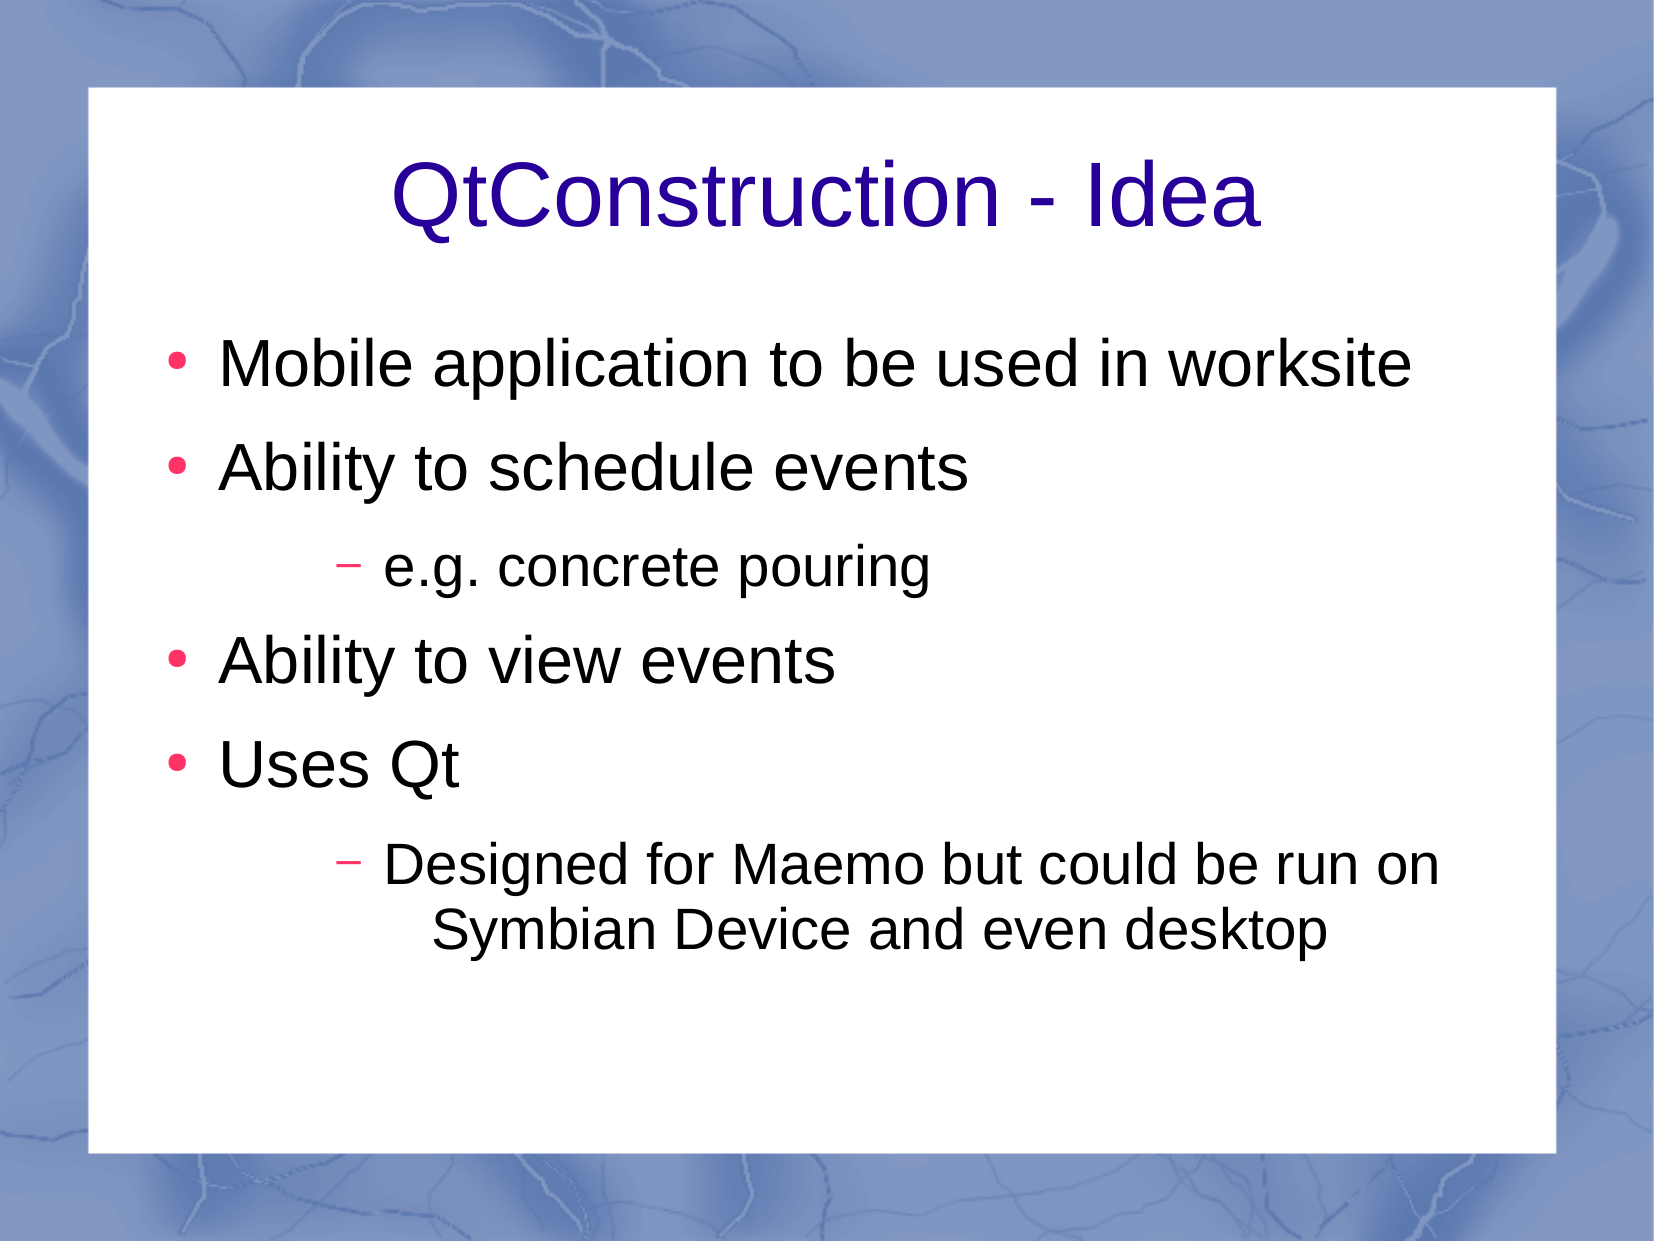

# QtConstruction - Idea
Mobile application to be used in worksite
Ability to schedule events
e.g. concrete pouring
Ability to view events
Uses Qt
Designed for Maemo but could be run on Symbian Device and even desktop